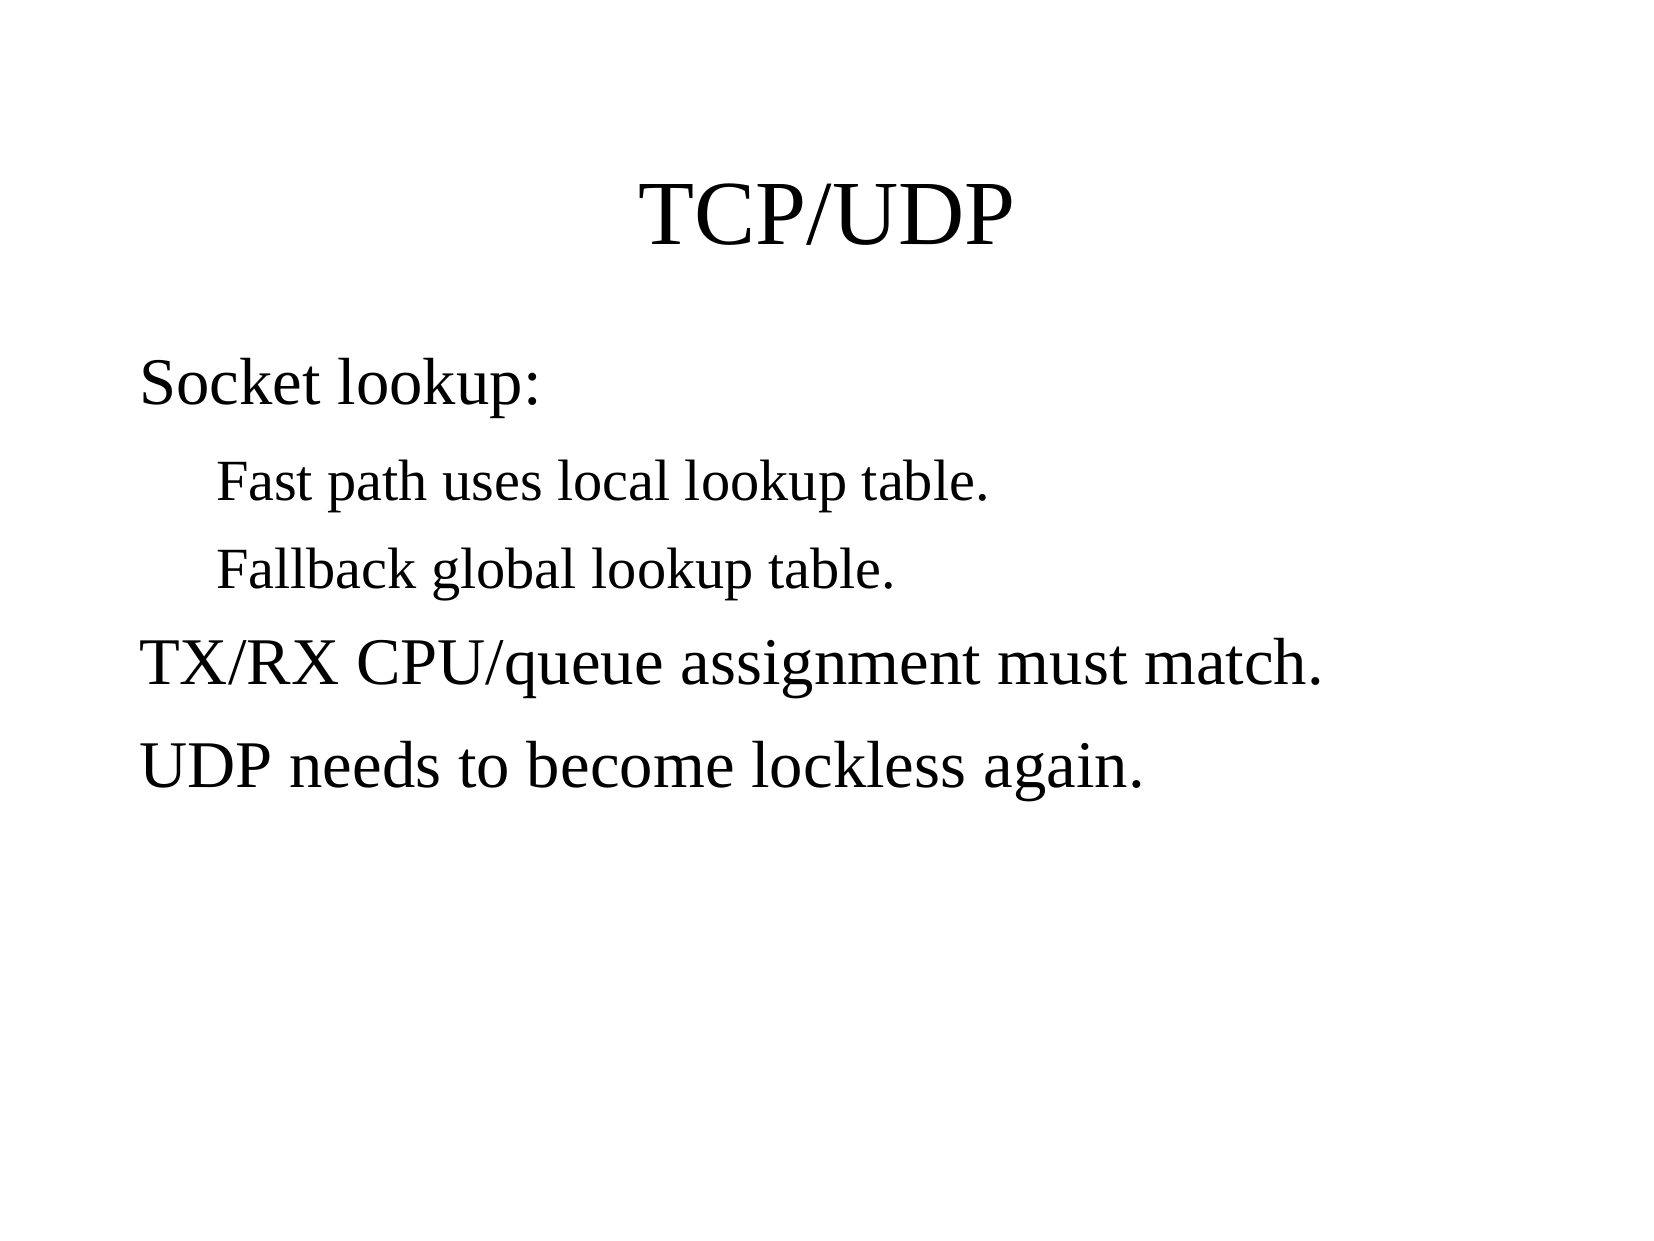

# TCP/UDP
Socket lookup:
Fast path uses local lookup table.
Fallback global lookup table.
TX/RX CPU/queue assignment must match.
UDP needs to become lockless again.